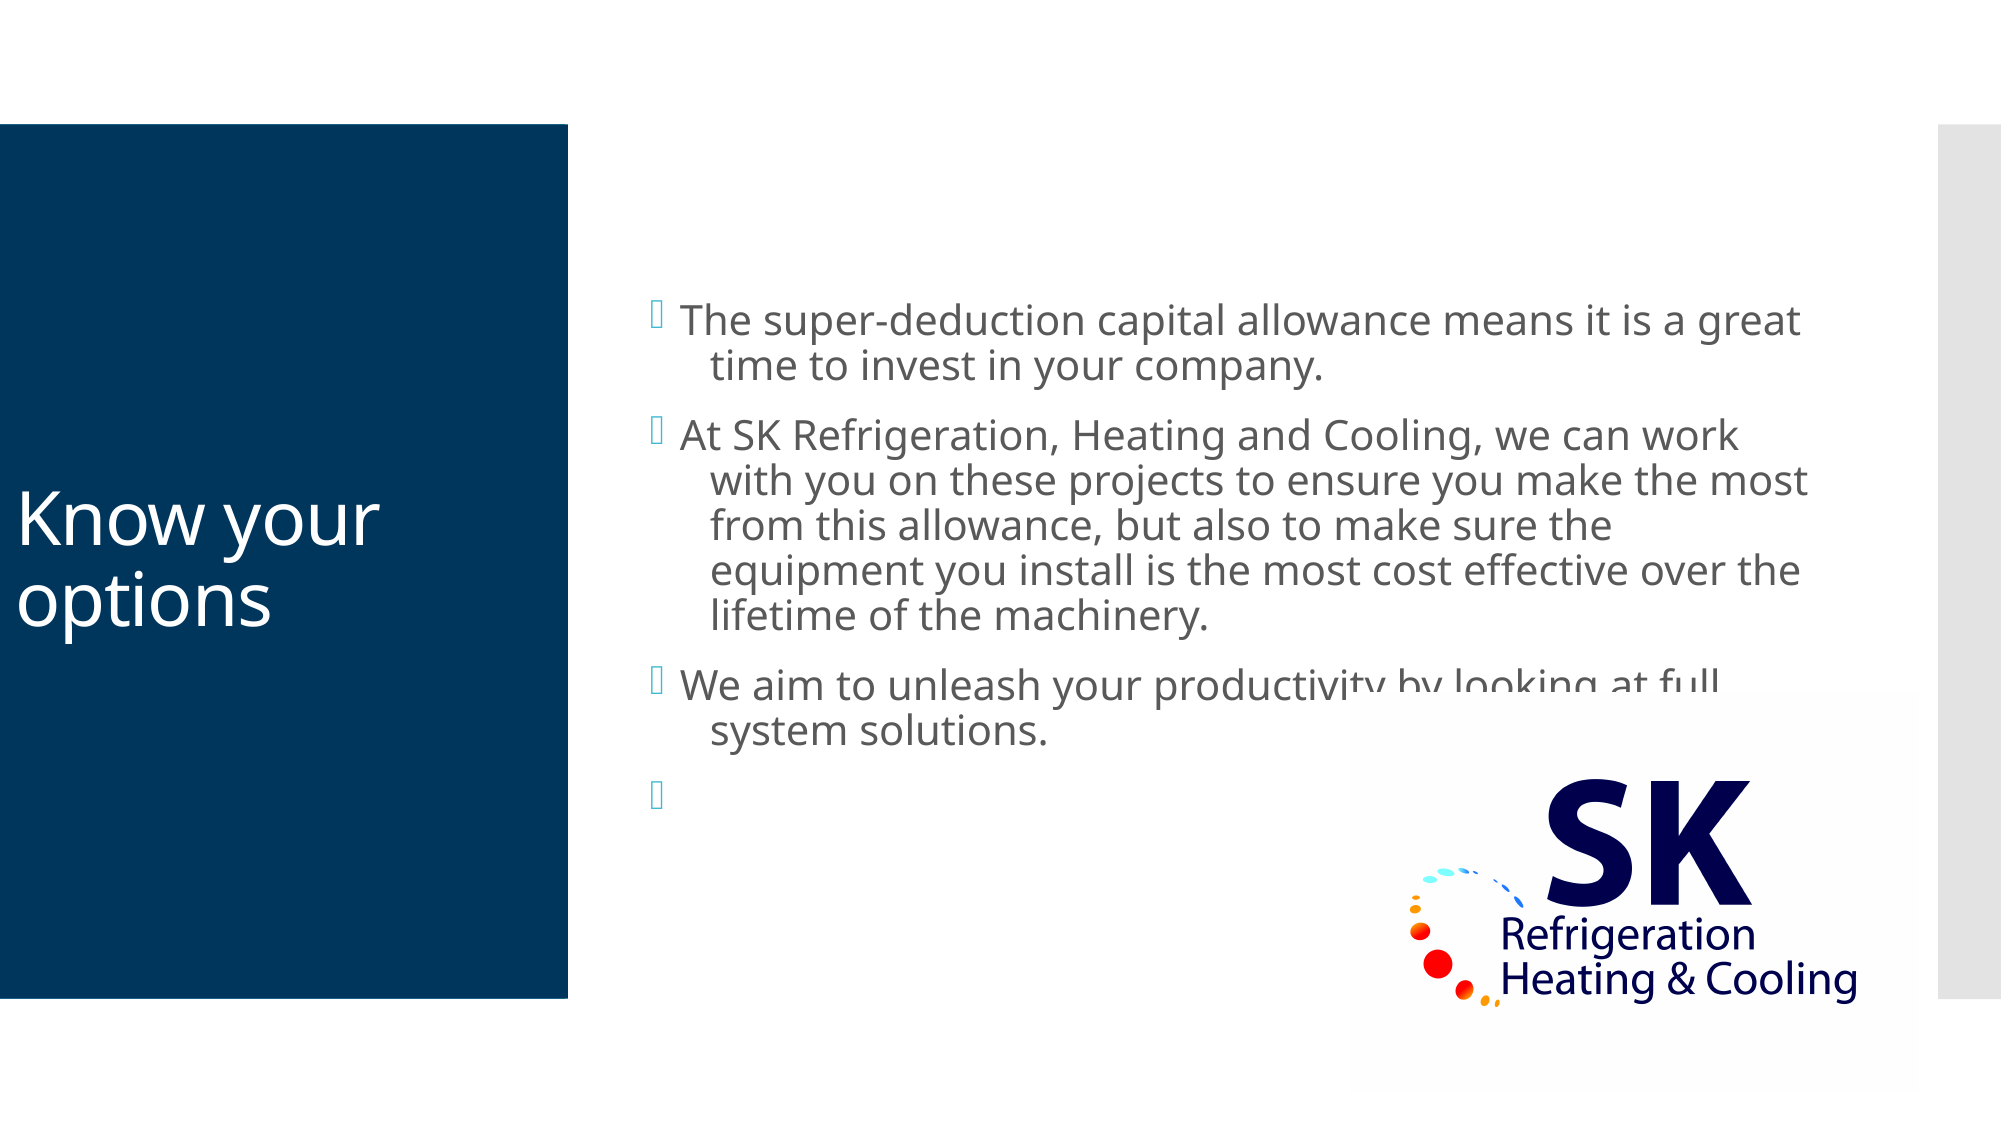

# Know your options
The super-deduction capital allowance means it is a great time to invest in your company.
At SK Refrigeration, Heating and Cooling, we can work with you on these projects to ensure you make the most from this allowance, but also to make sure the equipment you install is the most cost effective over the lifetime of the machinery.
We aim to unleash your productivity by looking at full system solutions.